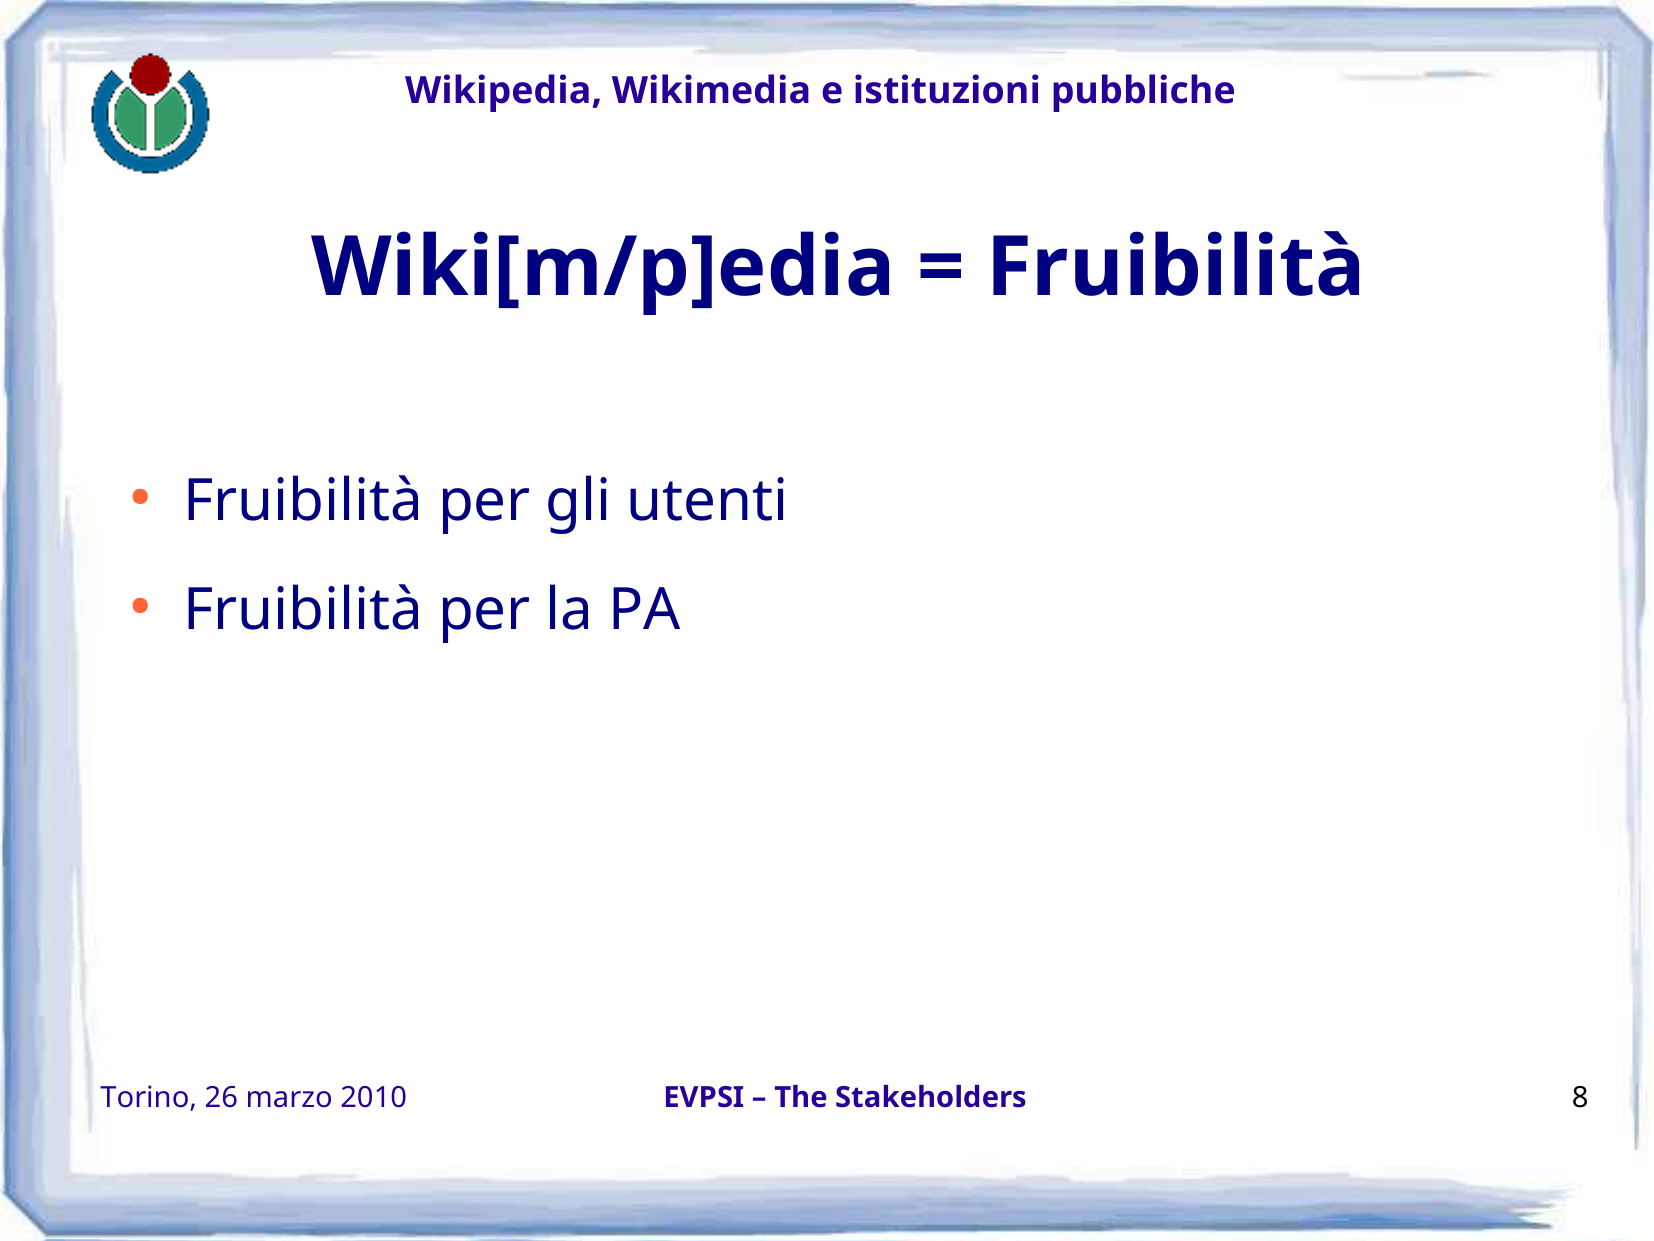

# Wikipedia, Wikimedia e istituzioni pubbliche
Wiki[m/p]edia = Fruibilità
Fruibilità per gli utenti
Fruibilità per la PA
26 marzo 2010
EVPSI, Torino
8